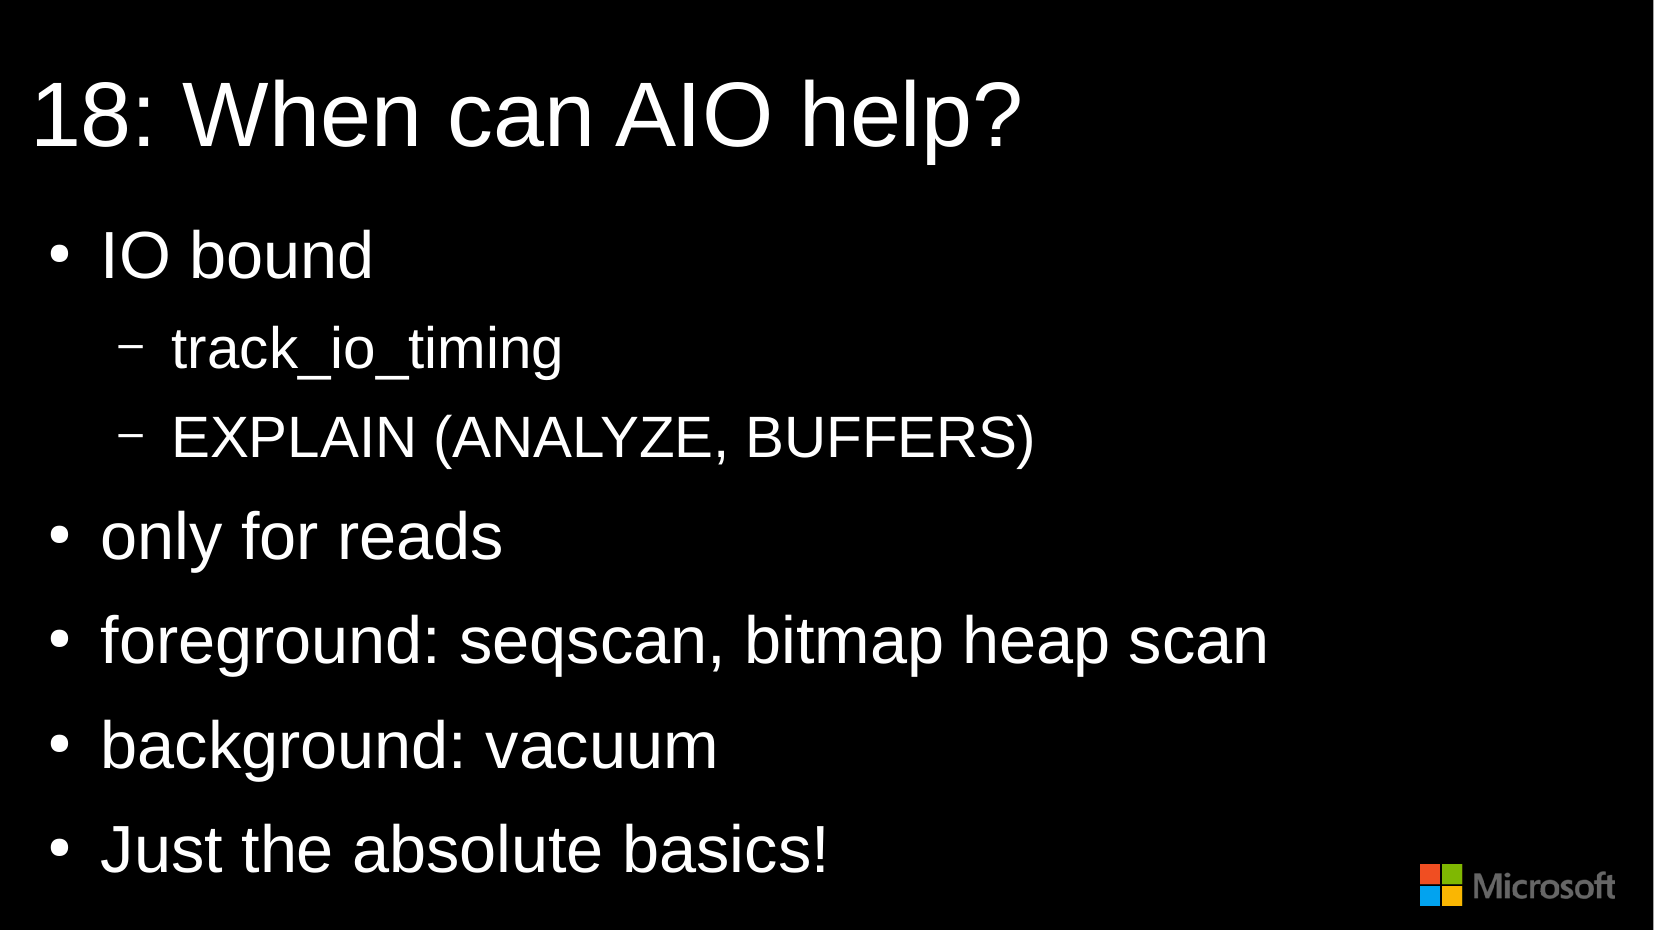

# 18: When can AIO help?
IO bound
track_io_timing
EXPLAIN (ANALYZE, BUFFERS)
only for reads
foreground: seqscan, bitmap heap scan
background: vacuum
Just the absolute basics!